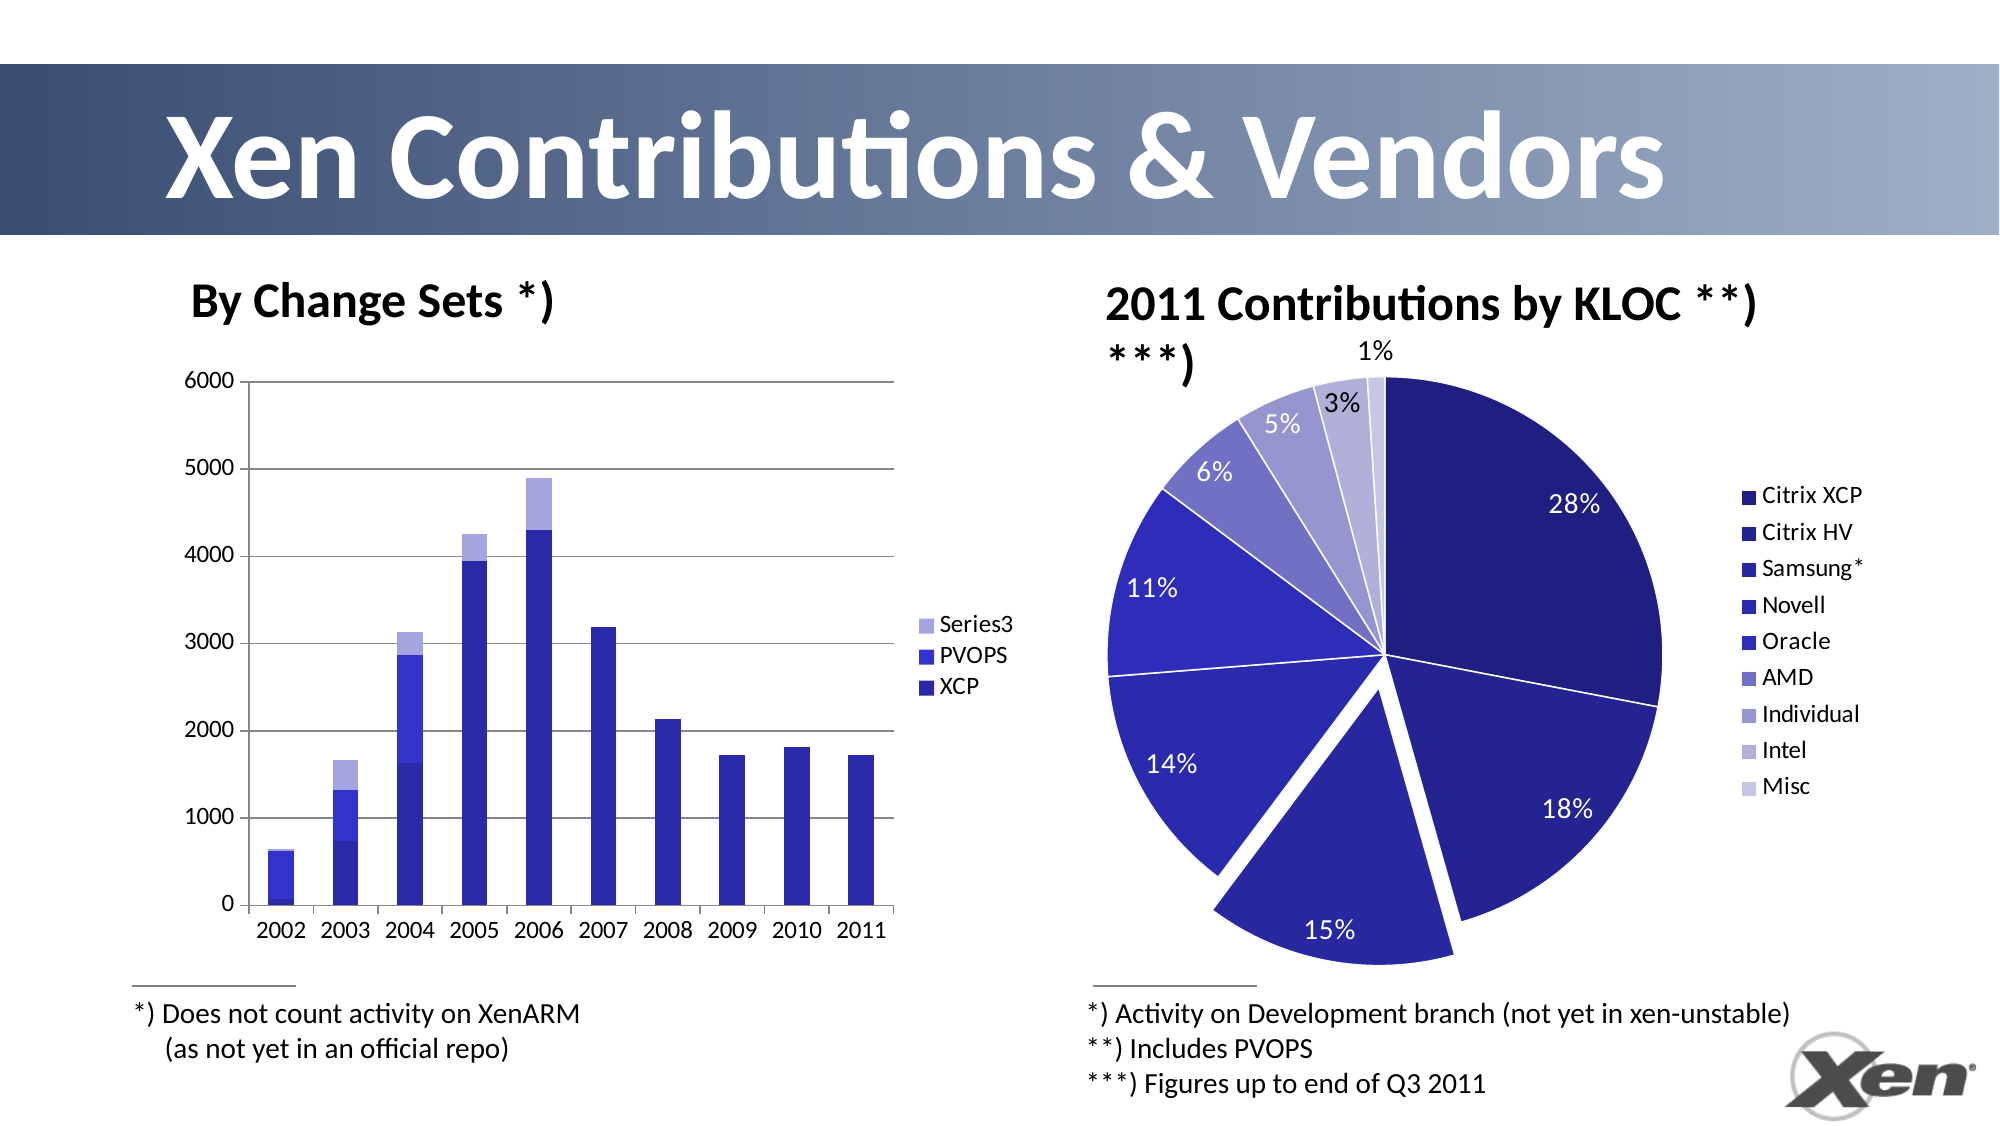

# Xen Contributions & Vendors
By Change Sets *)
2011 Contributions by KLOC **) ***)
### Chart
| Category | |
|---|---|
| Citrix XCP | 0.279012578273351 |
| Citrix HV | 0.175243062613723 |
| Samsung* | 0.14575824132238 |
| Novell | 0.134553315121197 |
| Oracle | 0.114270415524277 |
| AMD | 0.0589349370590539 |
| Individual | 0.0470854797047056 |
| Intel | 0.0312349712687844 |
| Misc | 0.0100596439213275 |
### Chart
| Category | XCP | PVOPS | |
|---|---|---|---|
| 2002 | 72.0 | 546.0 | 33.0 |
| 2003 | 735.0 | 588.0 | 339.0 |
| 2004 | 1628.0 | 1242.0 | 263.0 |
| 2005 | 3946.0 | None | 306.0 |
| 2006 | 4306.0 | None | 590.0 |
| 2007 | 3190.0 | None | None |
| 2008 | 2134.0 | None | None |
| 2009 | 1719.0 | None | None |
| 2010 | 1810.0 | None | None |
| 2011 | 1718.0 | None | None |
*) Does not count activity on XenARM
 (as not yet in an official repo)
*) Activity on Development branch (not yet in xen-unstable)
**) Includes PVOPS
***) Figures up to end of Q3 2011